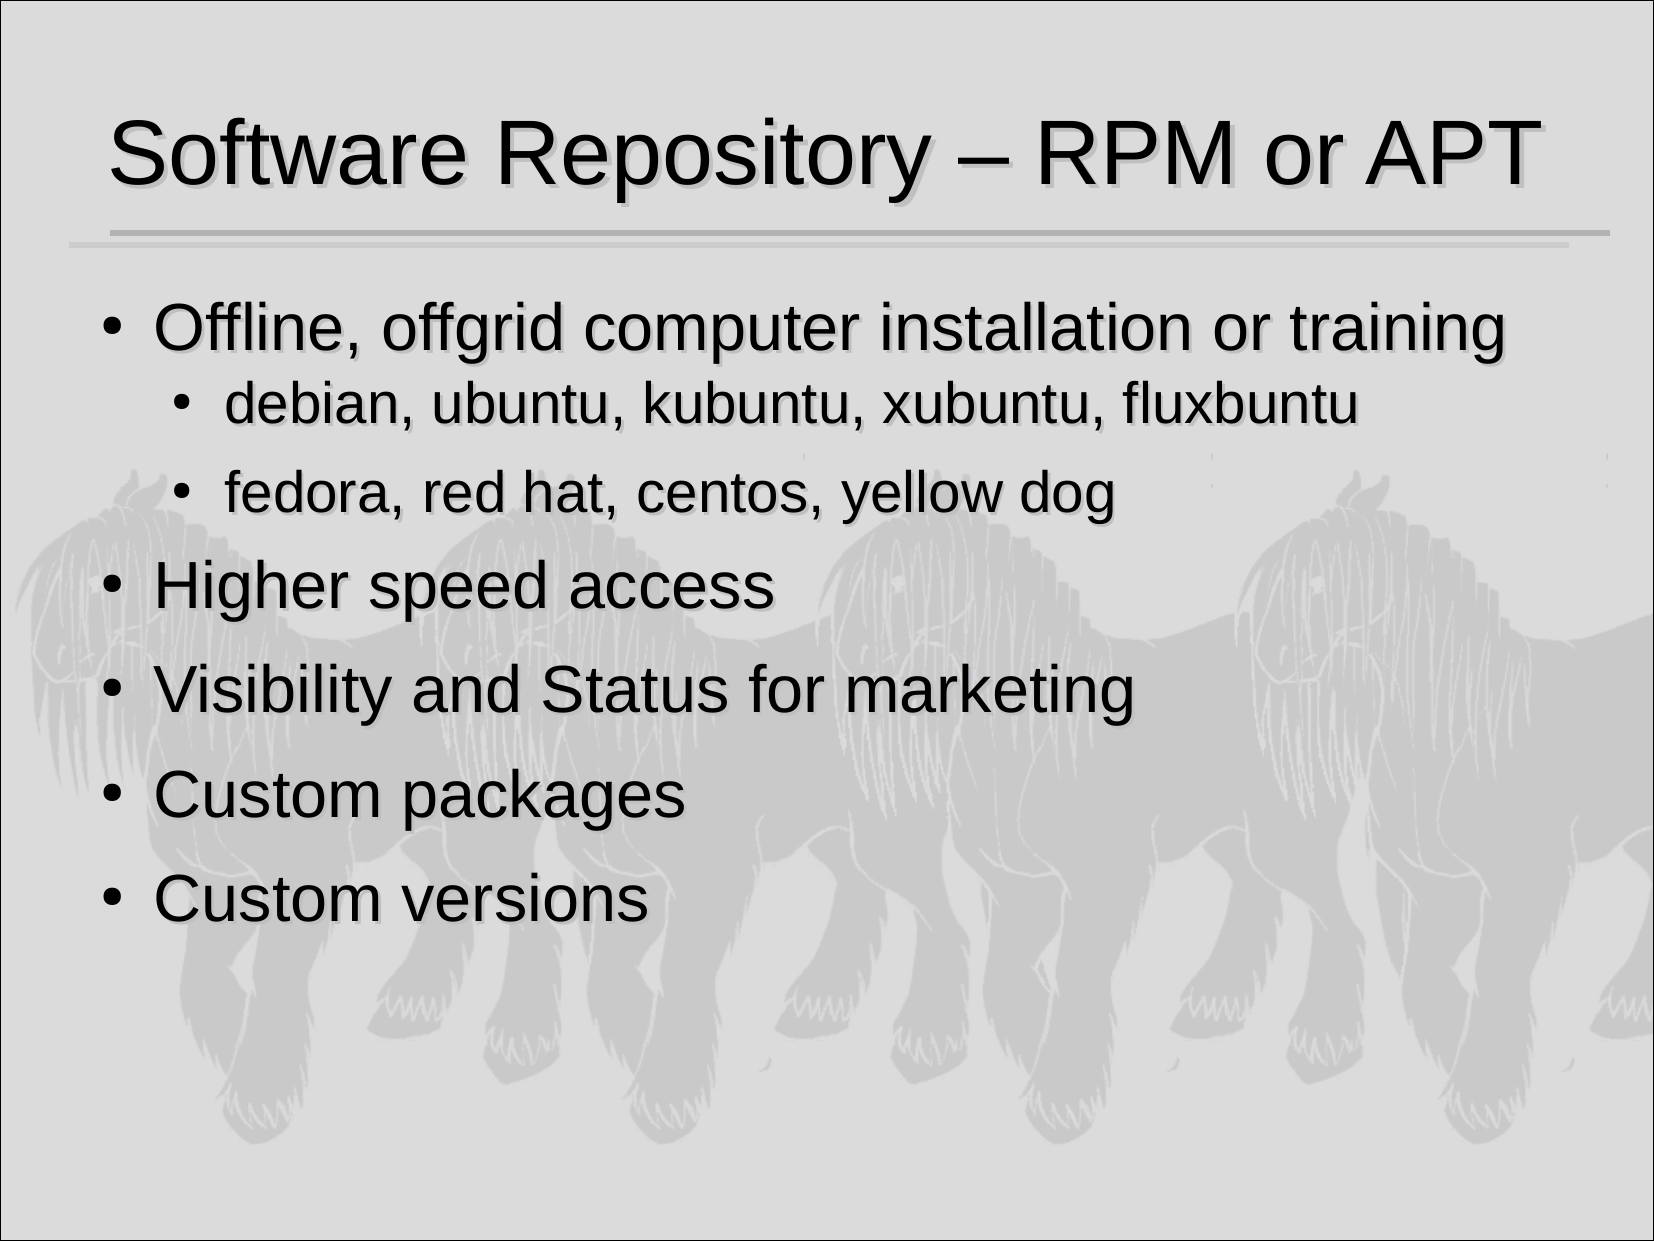

# Software Repository – RPM or APT
Offline, offgrid computer installation or training
debian, ubuntu, kubuntu, xubuntu, fluxbuntu
fedora, red hat, centos, yellow dog
Higher speed access
Visibility and Status for marketing
Custom packages
Custom versions